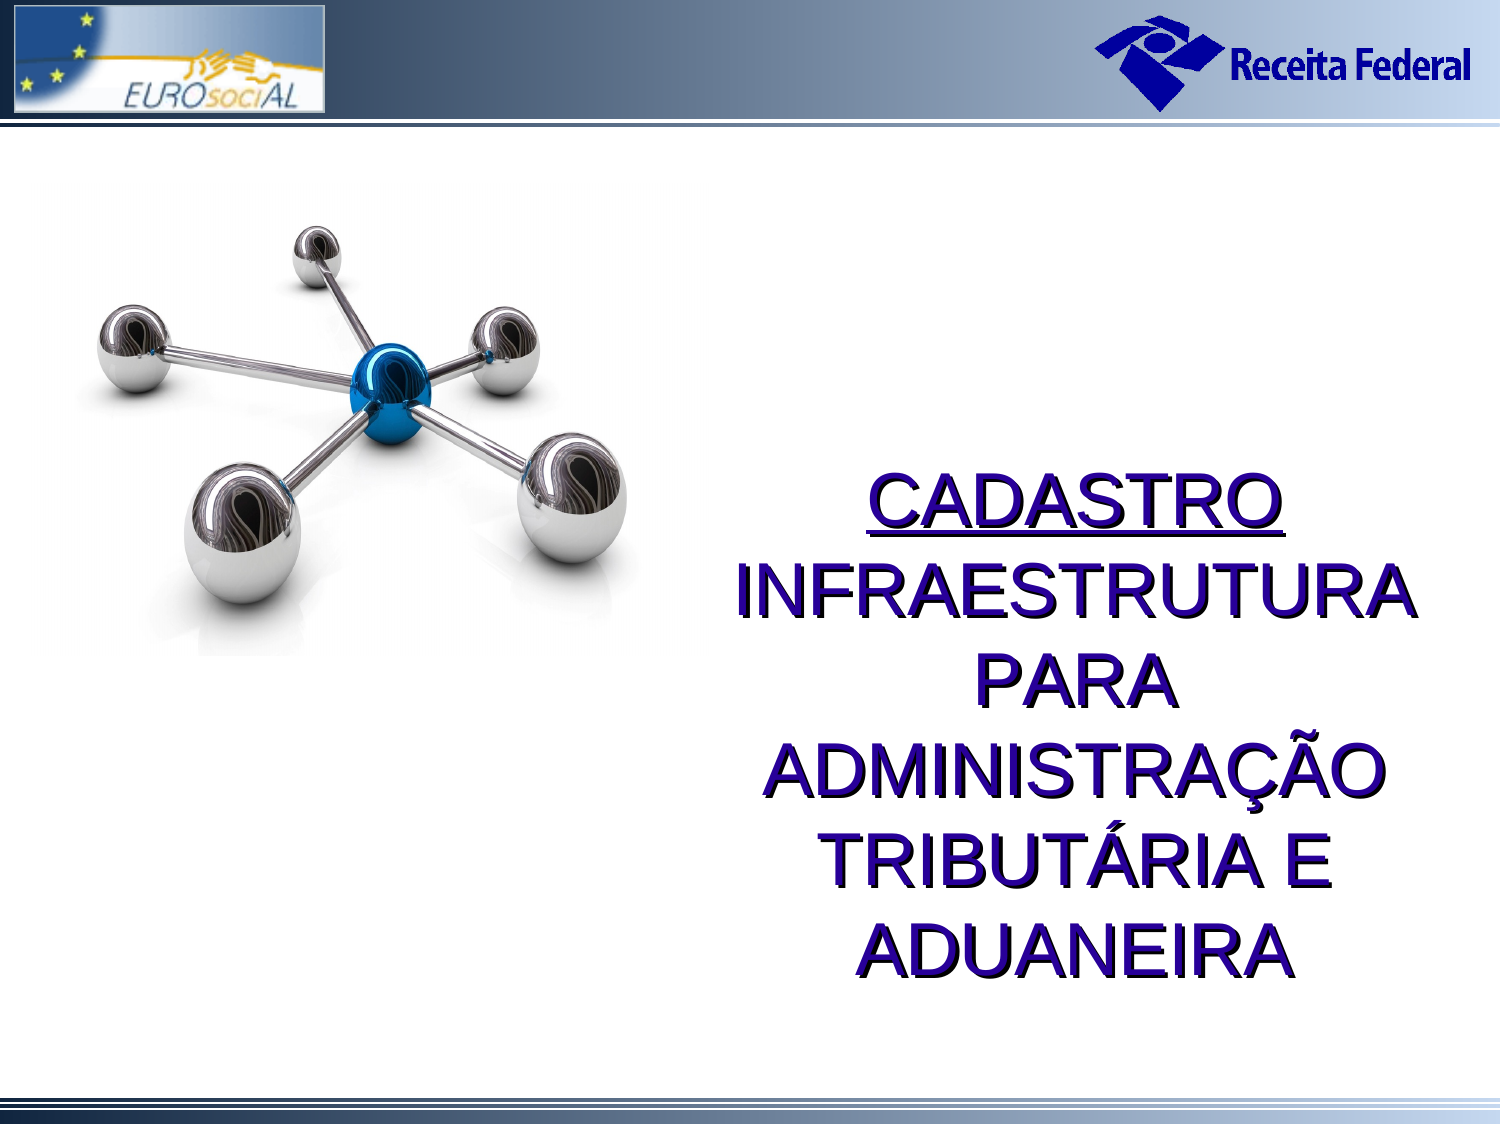

CADASTRO
INFRAESTRUTURA PARA ADMINISTRAÇÃO TRIBUTÁRIA E ADUANEIRA